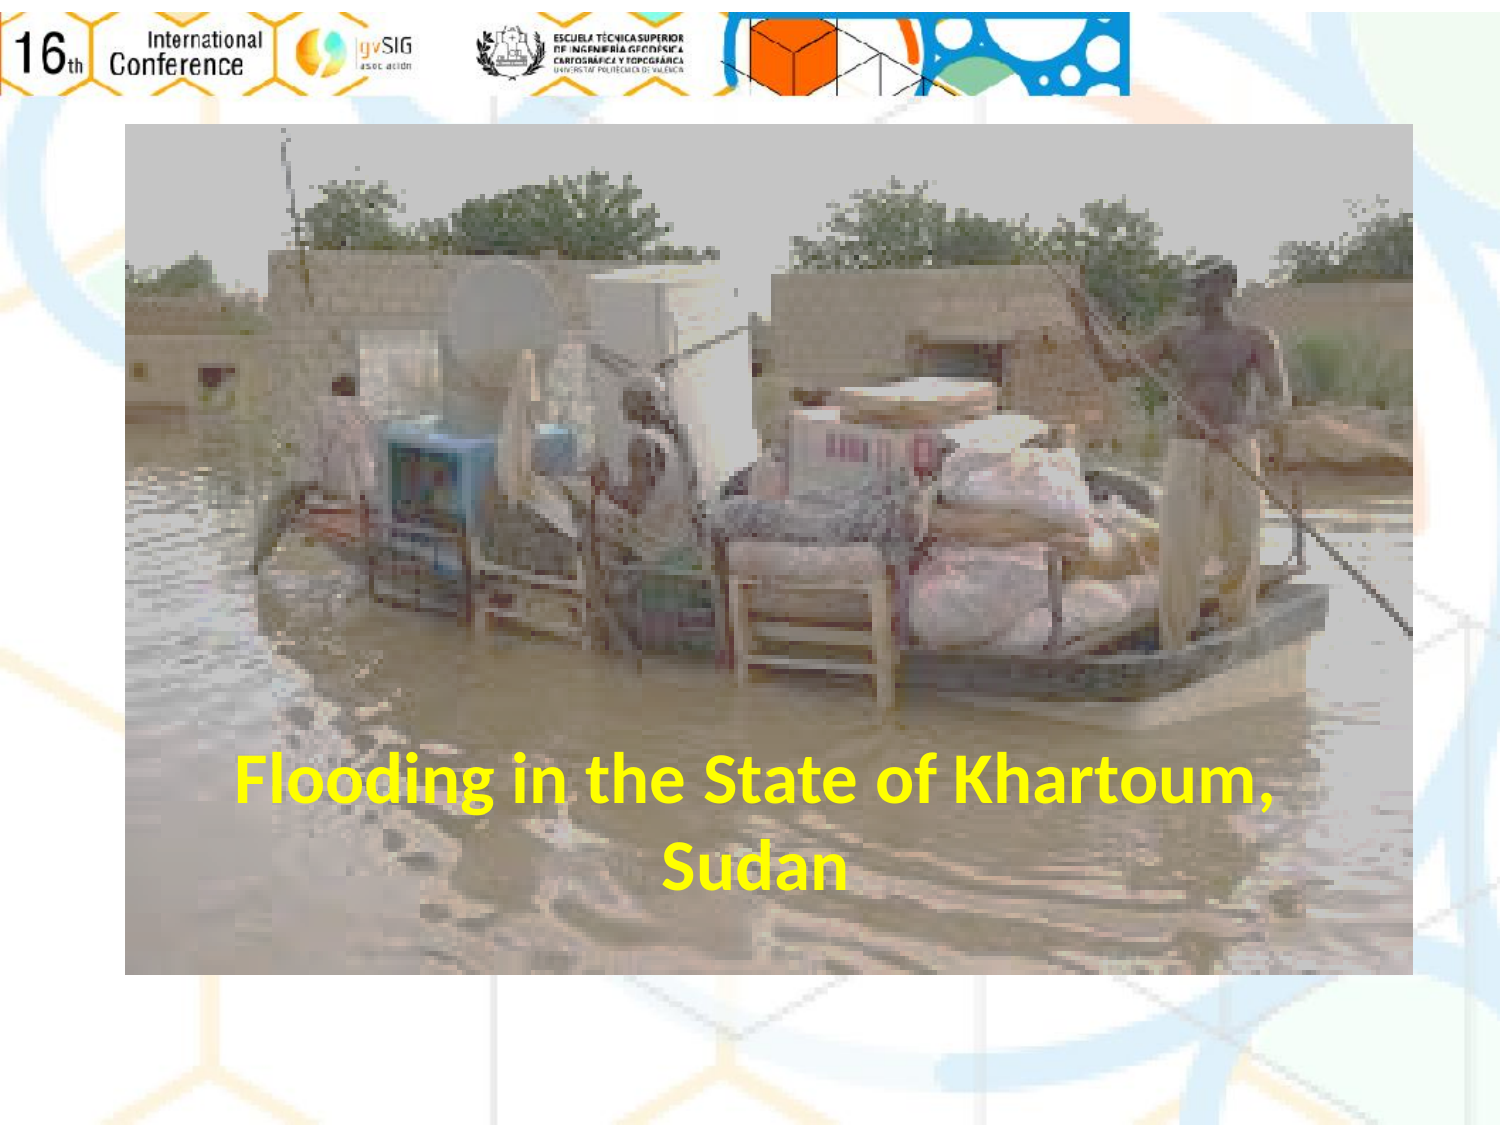

# Flooding in the State of Khartoum, Sudan